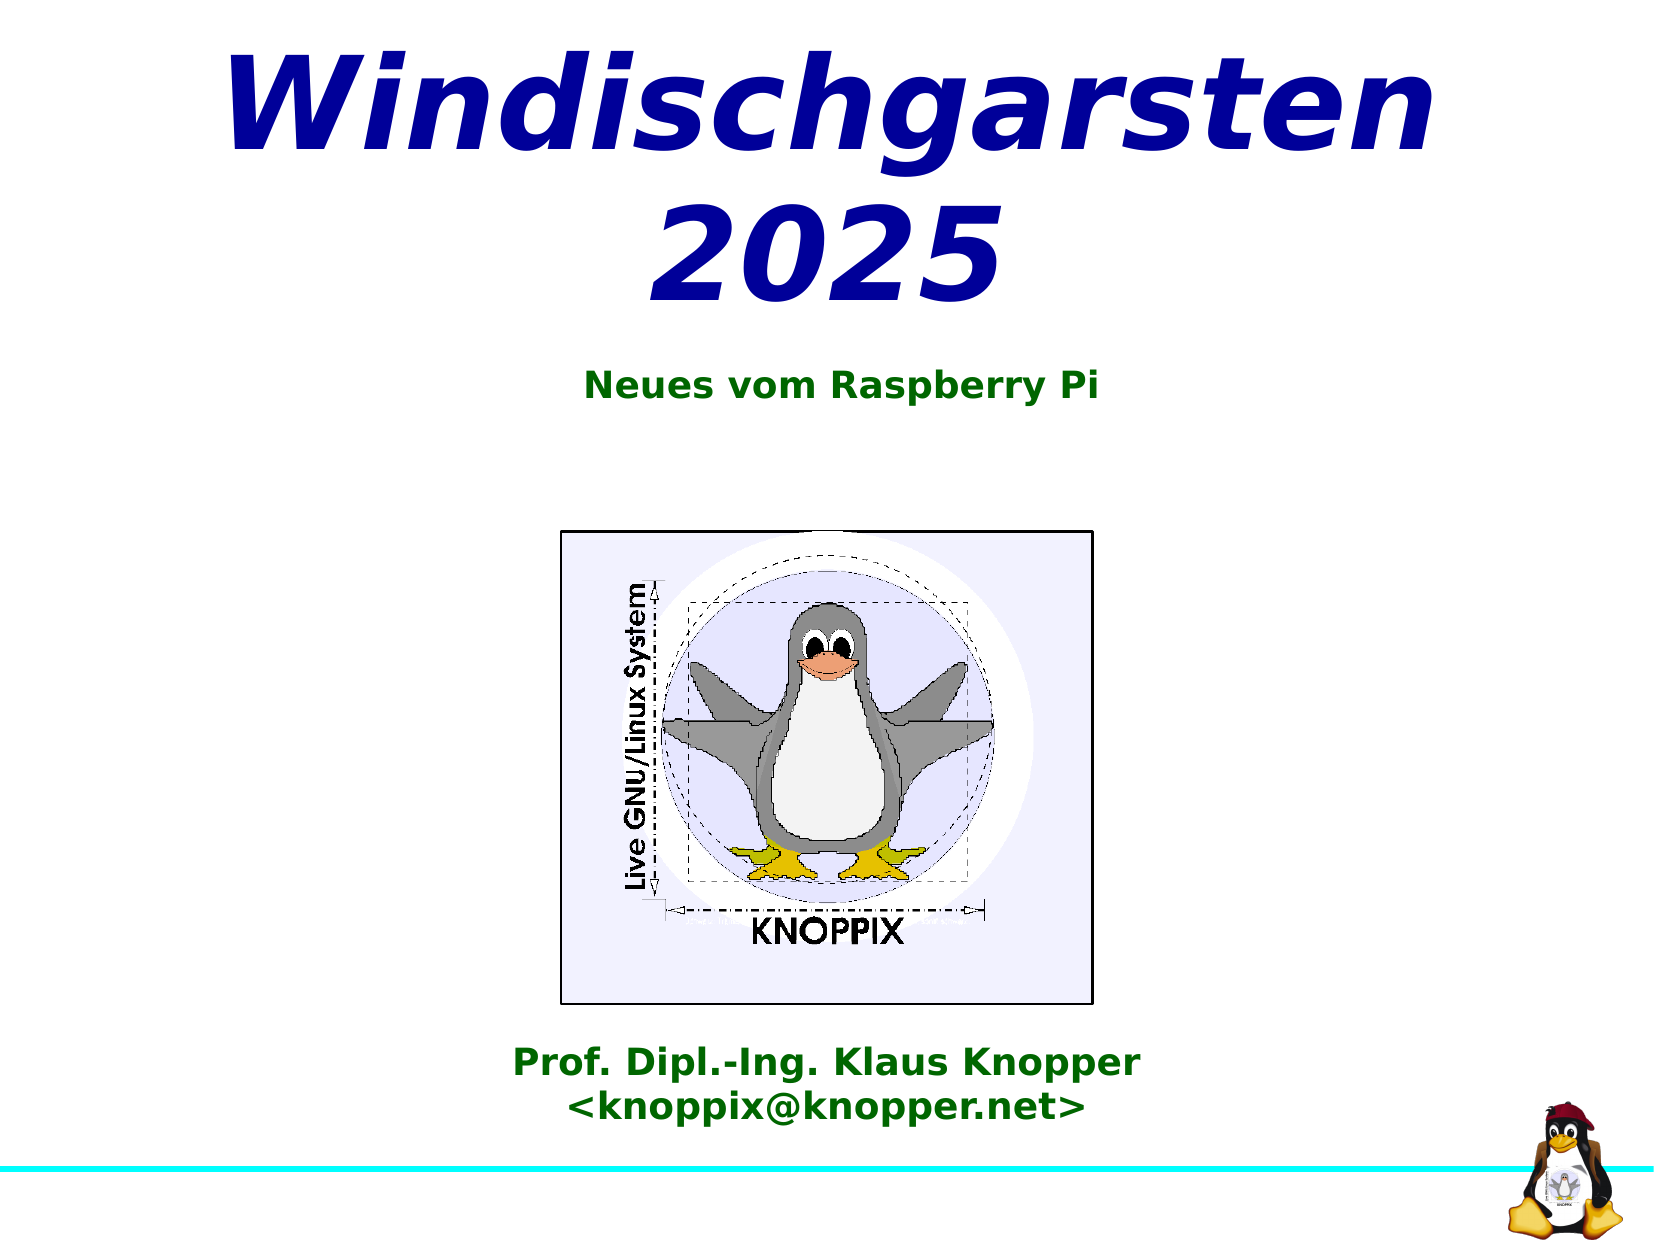

# Windischgarsten 2025
Neues vom Raspberry Pi
Prof. Dipl.-Ing. Klaus Knopper <knoppix@knopper.net>